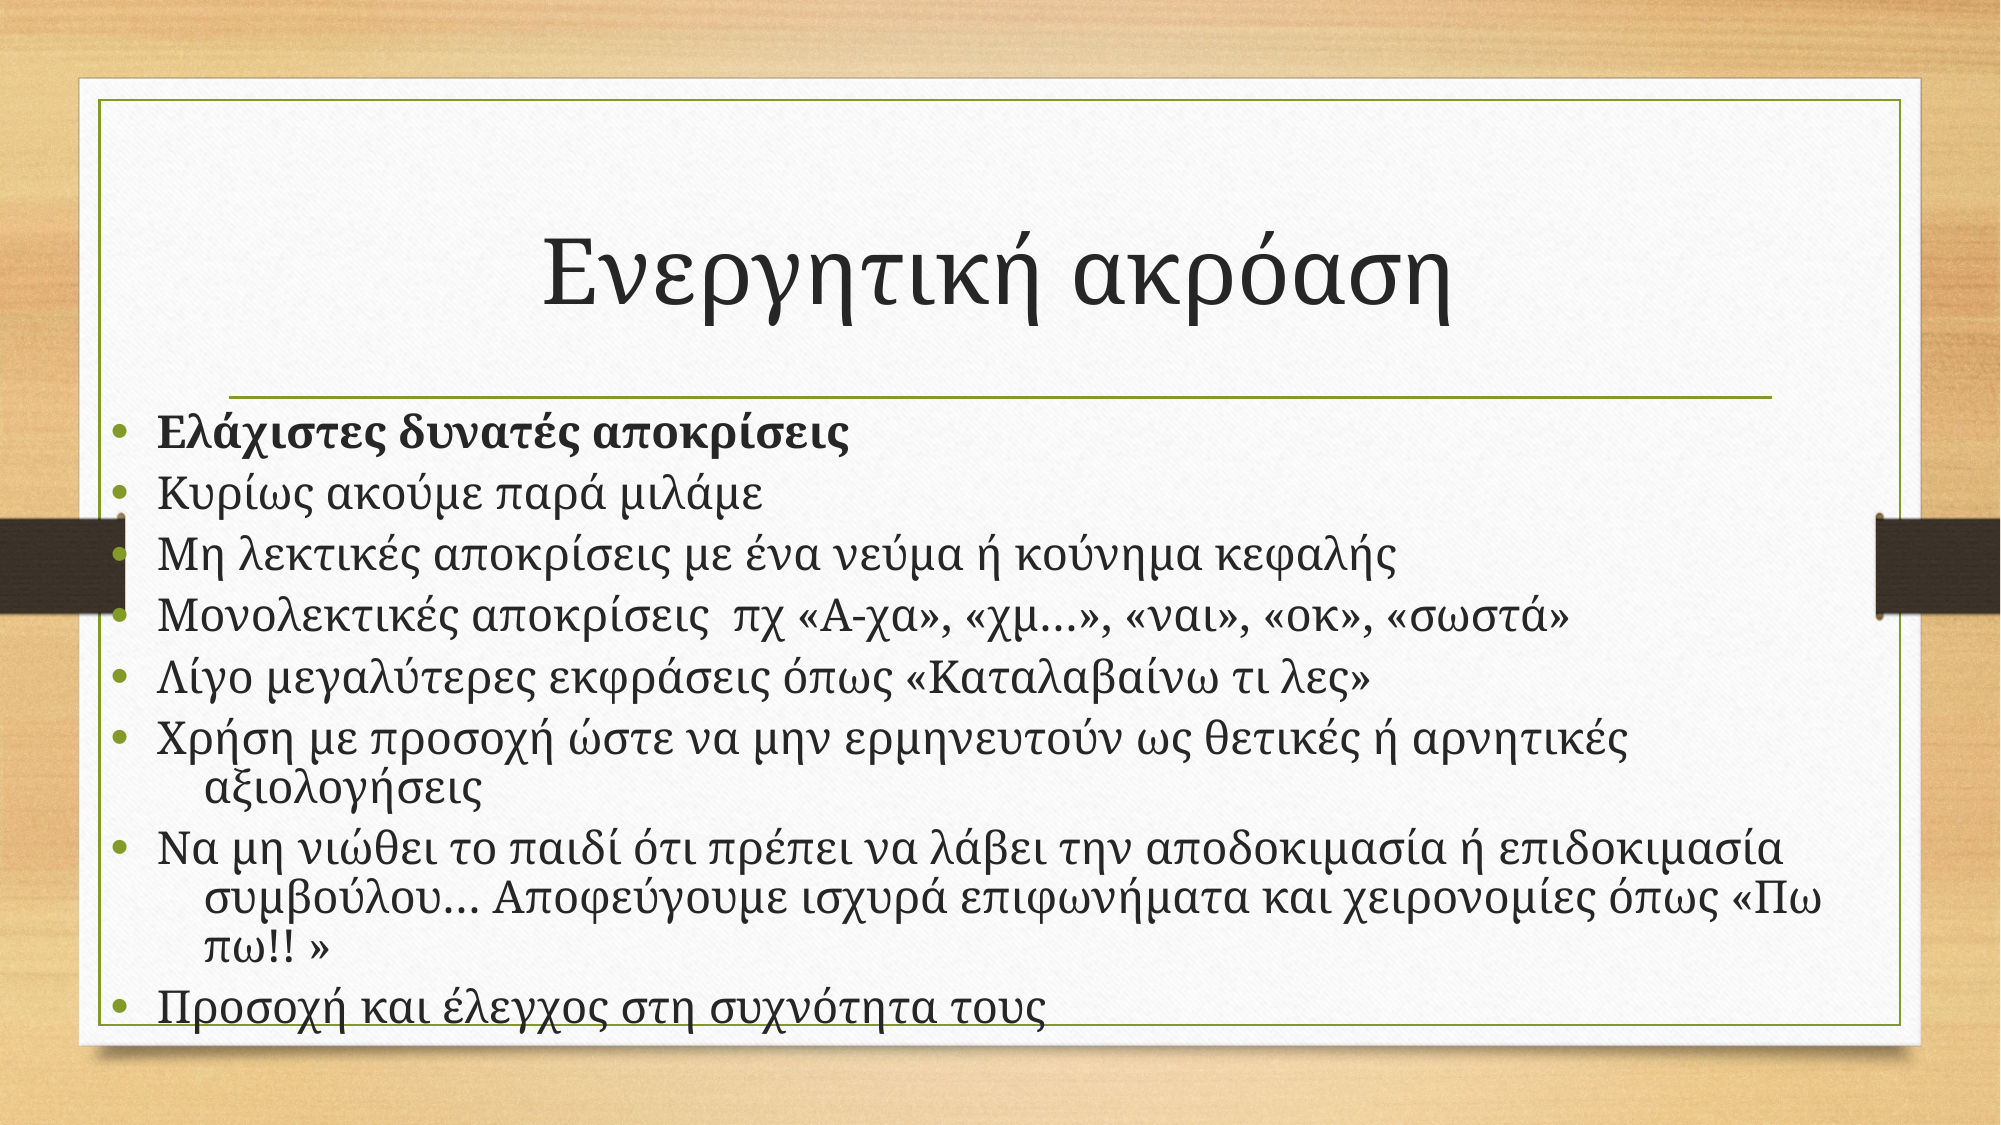

# Ενεργητική ακρόαση
Ελάχιστες δυνατές αποκρίσεις
Κυρίως ακούμε παρά μιλάμε
Μη λεκτικές αποκρίσεις με ένα νεύμα ή κούνημα κεφαλής
Μονολεκτικές αποκρίσεις πχ «Α-χα», «χμ…», «ναι», «οκ», «σωστά»
Λίγο μεγαλύτερες εκφράσεις όπως «Καταλαβαίνω τι λες»
Χρήση με προσοχή ώστε να μην ερμηνευτούν ως θετικές ή αρνητικές αξιολογήσεις
Να μη νιώθει το παιδί ότι πρέπει να λάβει την αποδοκιμασία ή επιδοκιμασία συμβούλου… Αποφεύγουμε ισχυρά επιφωνήματα και χειρονομίες όπως «Πω πω!! »
Προσοχή και έλεγχος στη συχνότητα τους